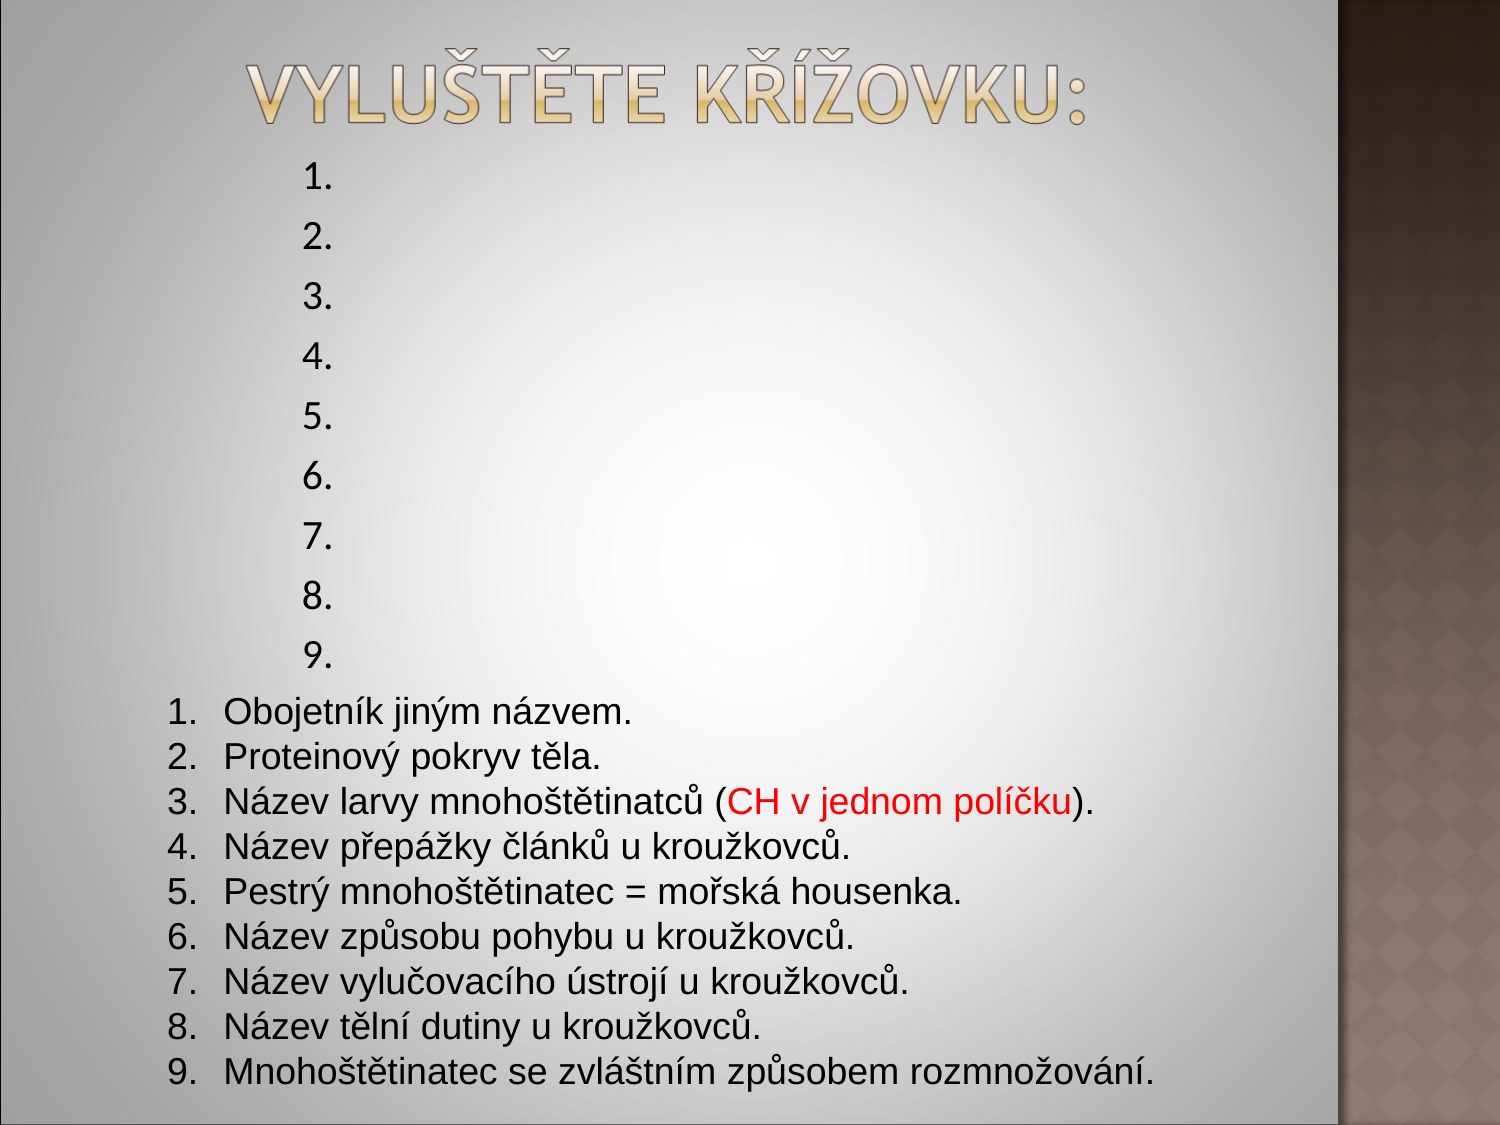

| 1. | | | | | | | | | | | | | | | |
| --- | --- | --- | --- | --- | --- | --- | --- | --- | --- | --- | --- | --- | --- | --- | --- |
| 2. | | | | | | | | | | | | | | | |
| 3. | | | | | | | | | | | | | | | |
| 4. | | | | | | | | | | | | | | | |
| 5. | | | | | | | | | | | | | | | |
| 6. | | | | | | | | | | | | | | | |
| 7. | | | | | | | | | | | | | | | |
| 8. | | | | | | | | | | | | | | | |
| 9. | | | | | | | | | | | | | | | |
Obojetník jiným názvem.
Proteinový pokryv těla.
Název larvy mnohoštětinatců (CH v jednom políčku).
Název přepážky článků u kroužkovců.
Pestrý mnohoštětinatec = mořská housenka.
Název způsobu pohybu u kroužkovců.
Název vylučovacího ústrojí u kroužkovců.
Název tělní dutiny u kroužkovců.
Mnohoštětinatec se zvláštním způsobem rozmnožování.